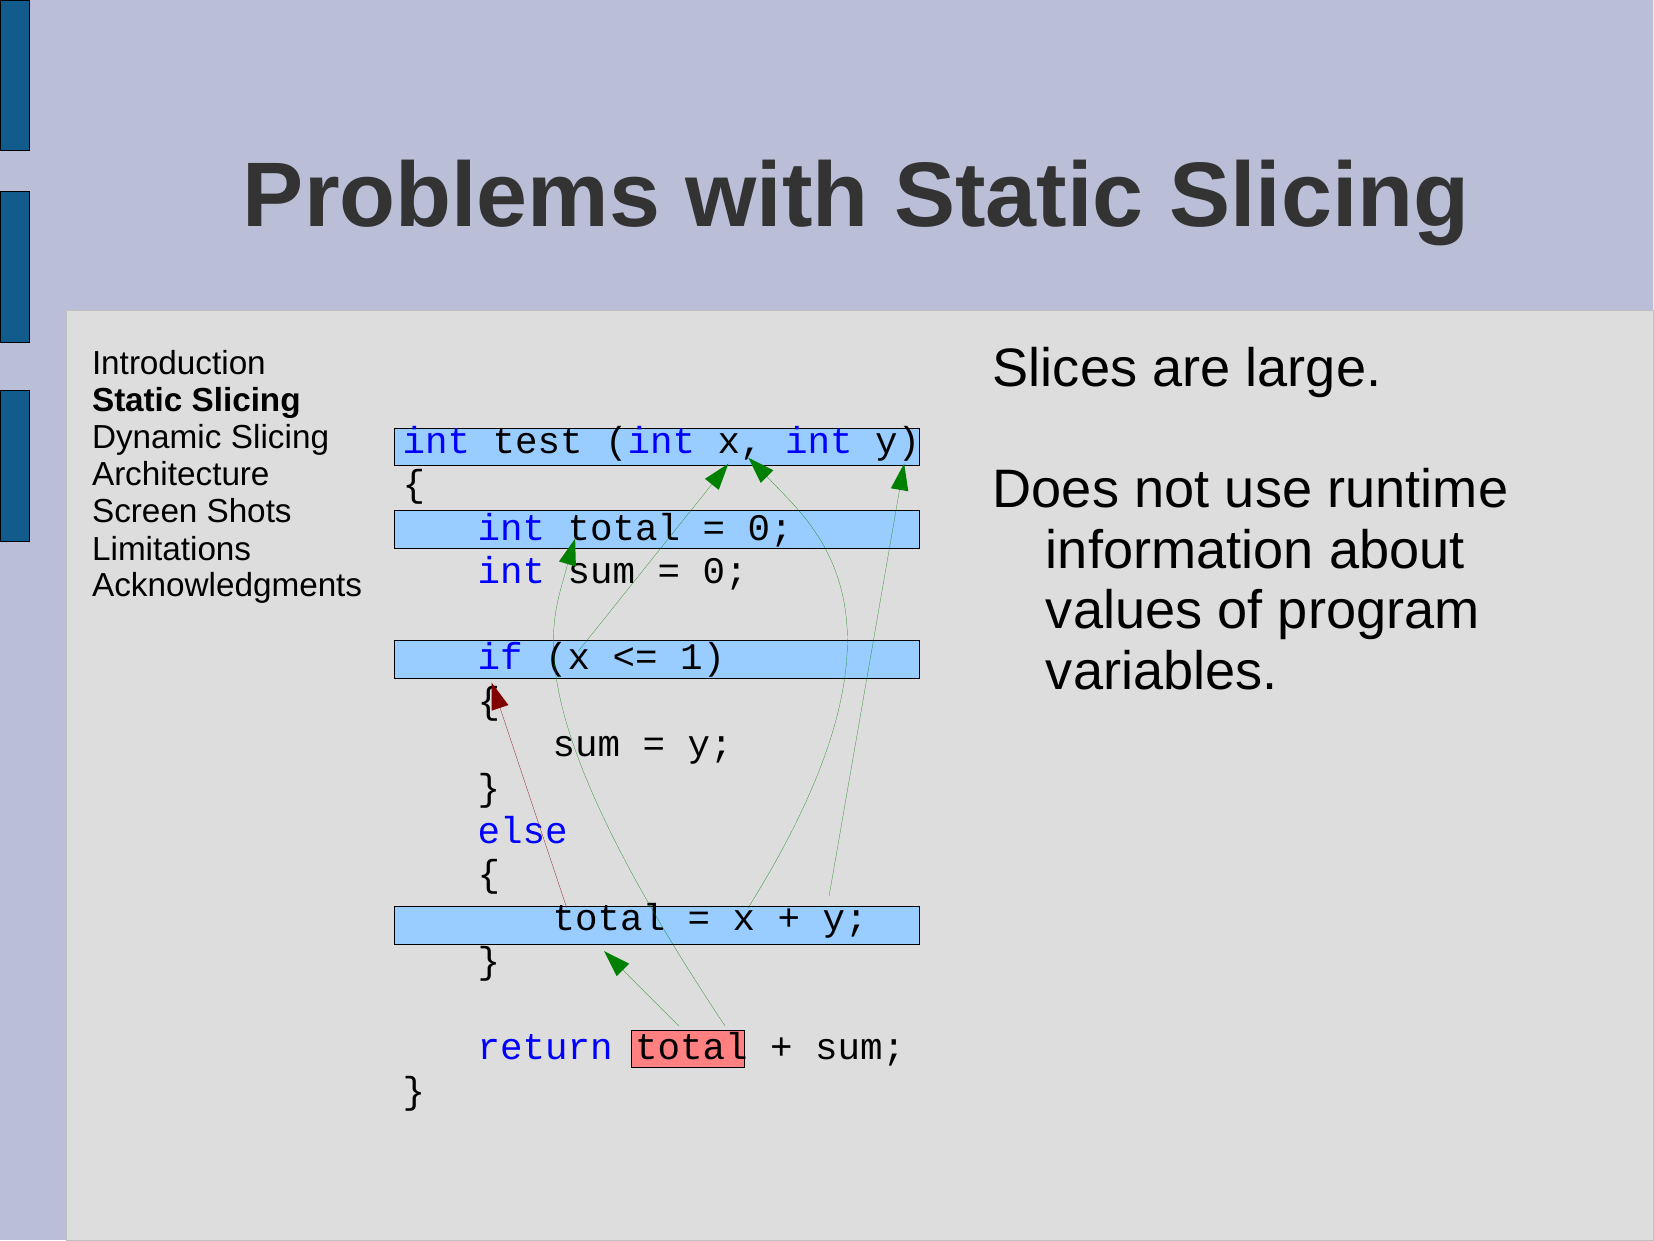

# Problems with Static Slicing
Slices are large.
Does not use runtime information about values of program variables.
Introduction
Static Slicing
Dynamic Slicing
Architecture
Screen Shots
Limitations
Acknowledgments
int test (int x, int y)
{
int total = 0;
int sum = 0;
if (x <= 1)
{
sum = y;
}
else
{
total = x + y;
}
return total + sum;
}